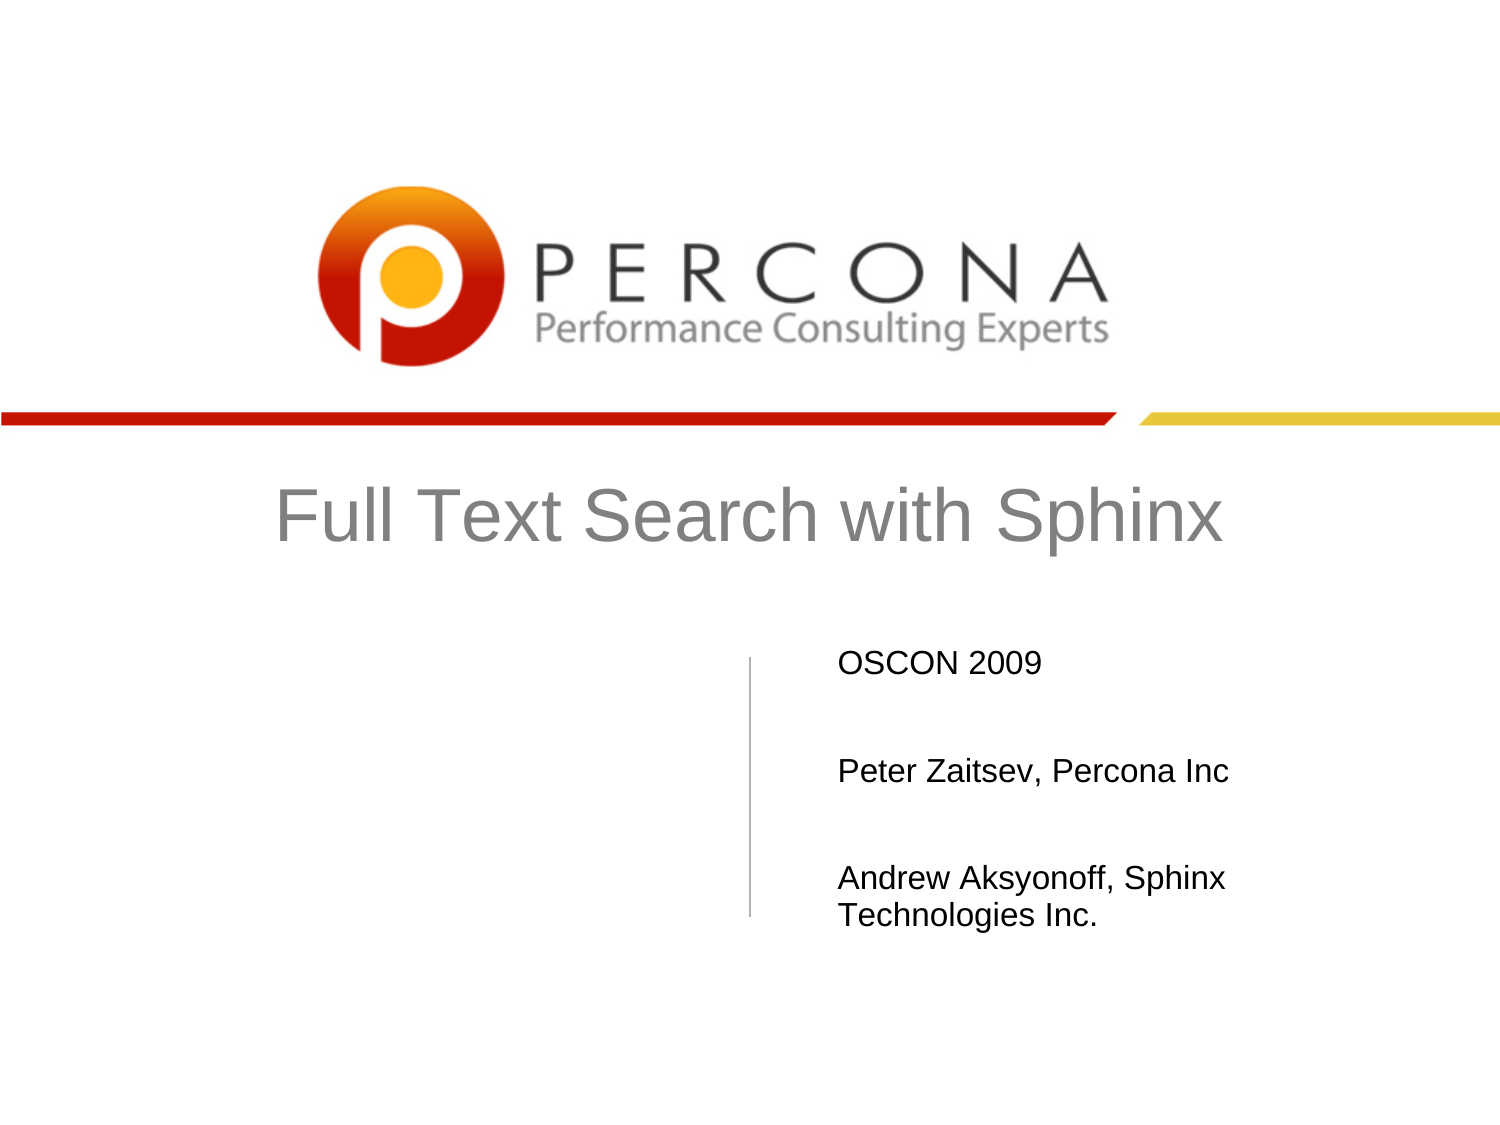

# Full Text Search with Sphinx
OSCON 2009
Peter Zaitsev, Percona Inc
Andrew Aksyonoff, Sphinx Technologies Inc.